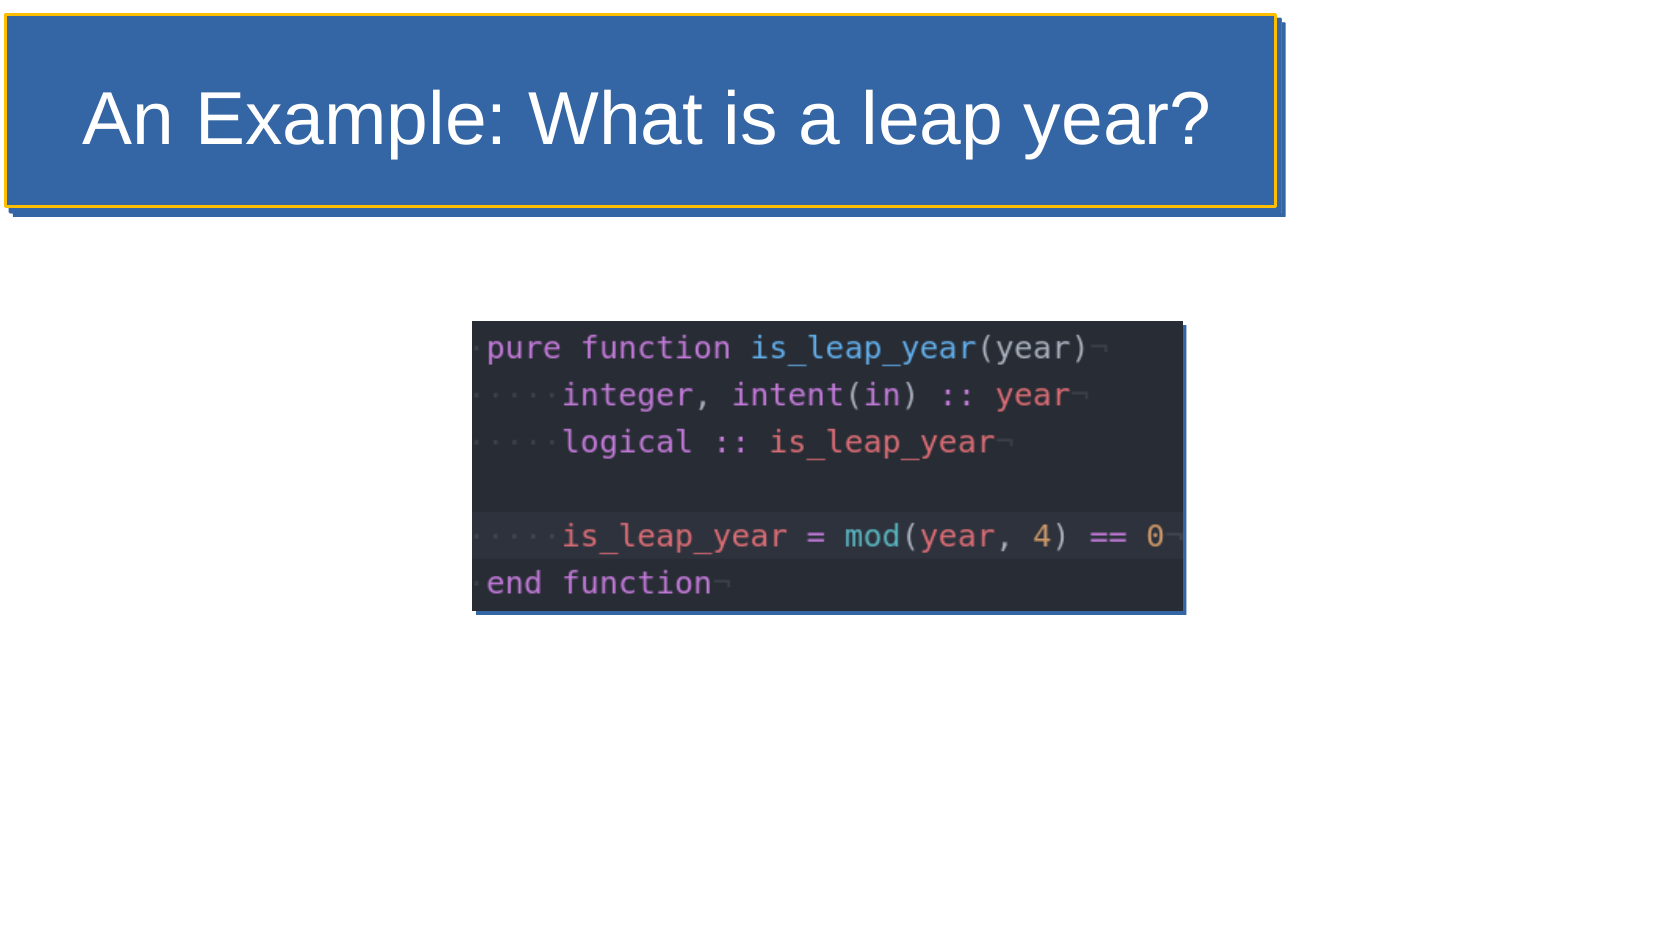

# An Example: What is a leap year?